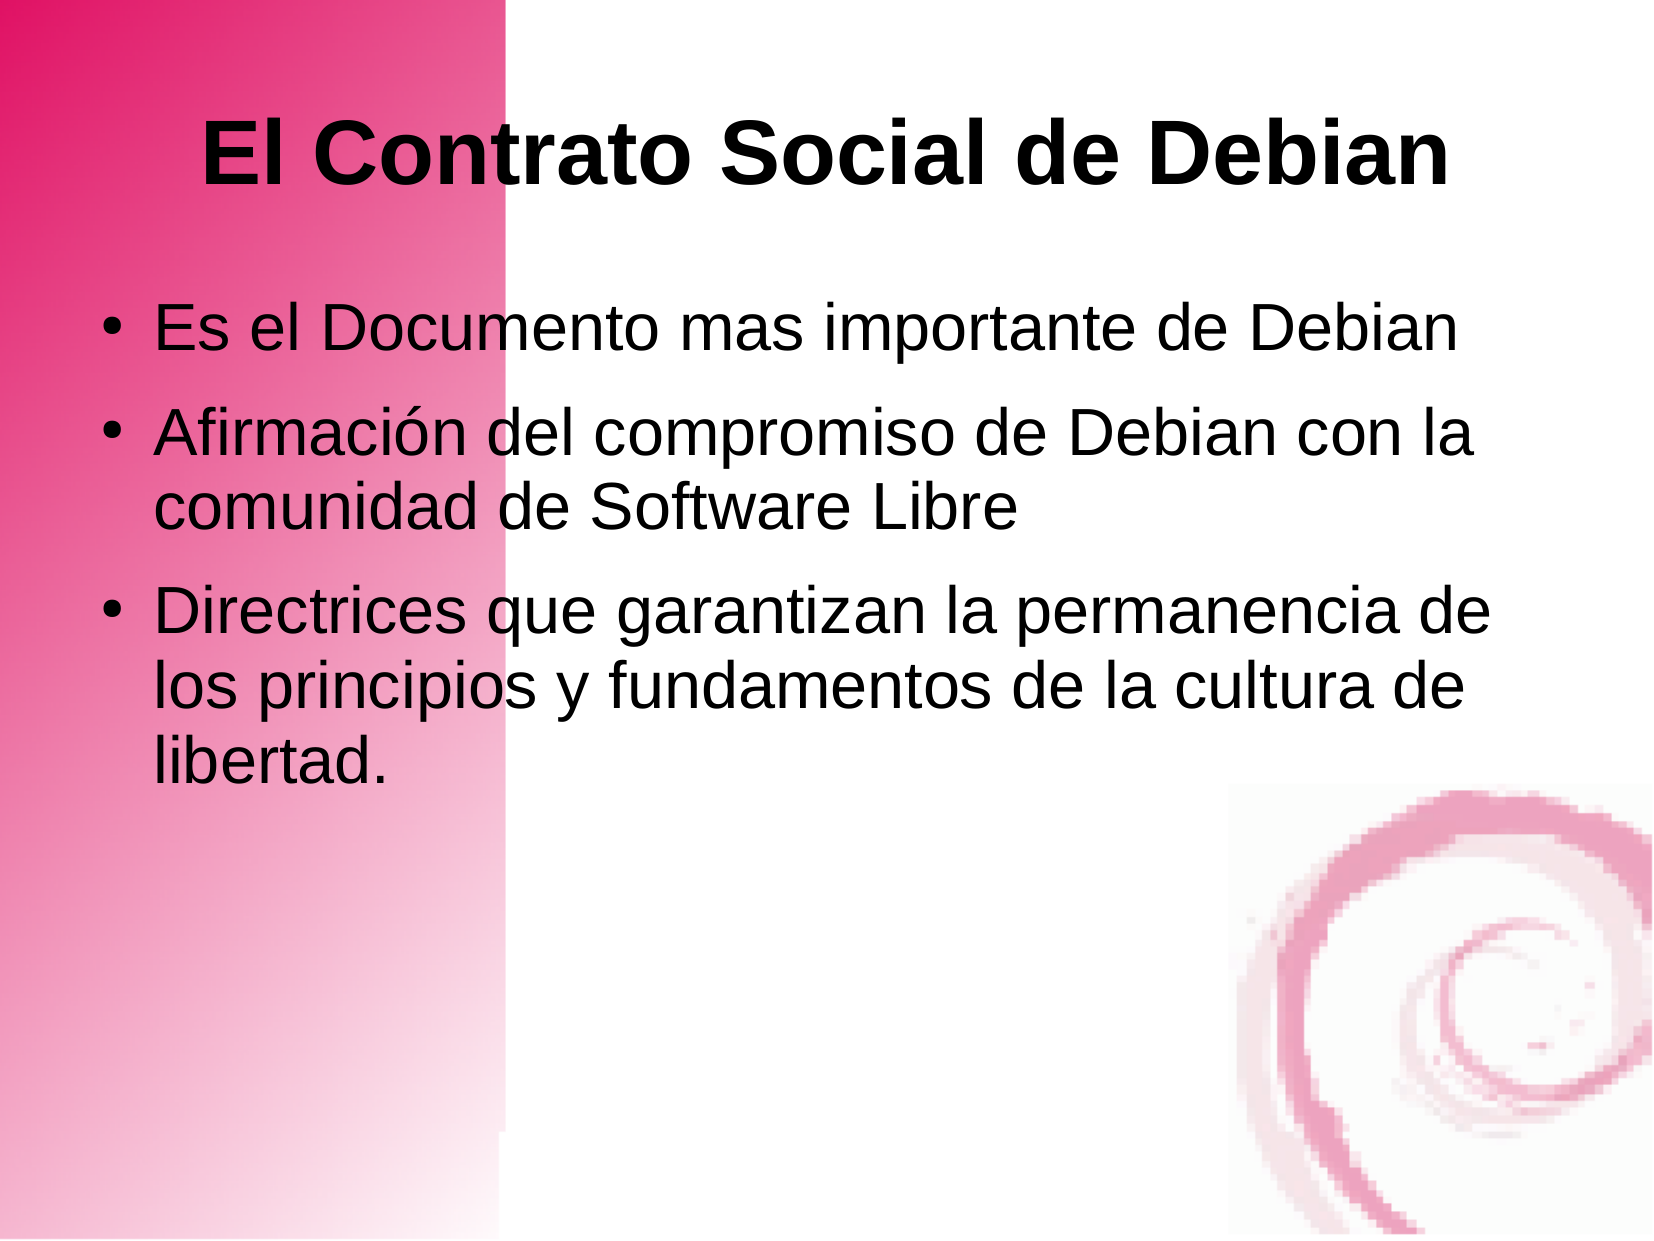

# El Contrato Social de Debian
Es el Documento mas importante de Debian
Afirmación del compromiso de Debian con la comunidad de Software Libre
Directrices que garantizan la permanencia de los principios y fundamentos de la cultura de libertad.